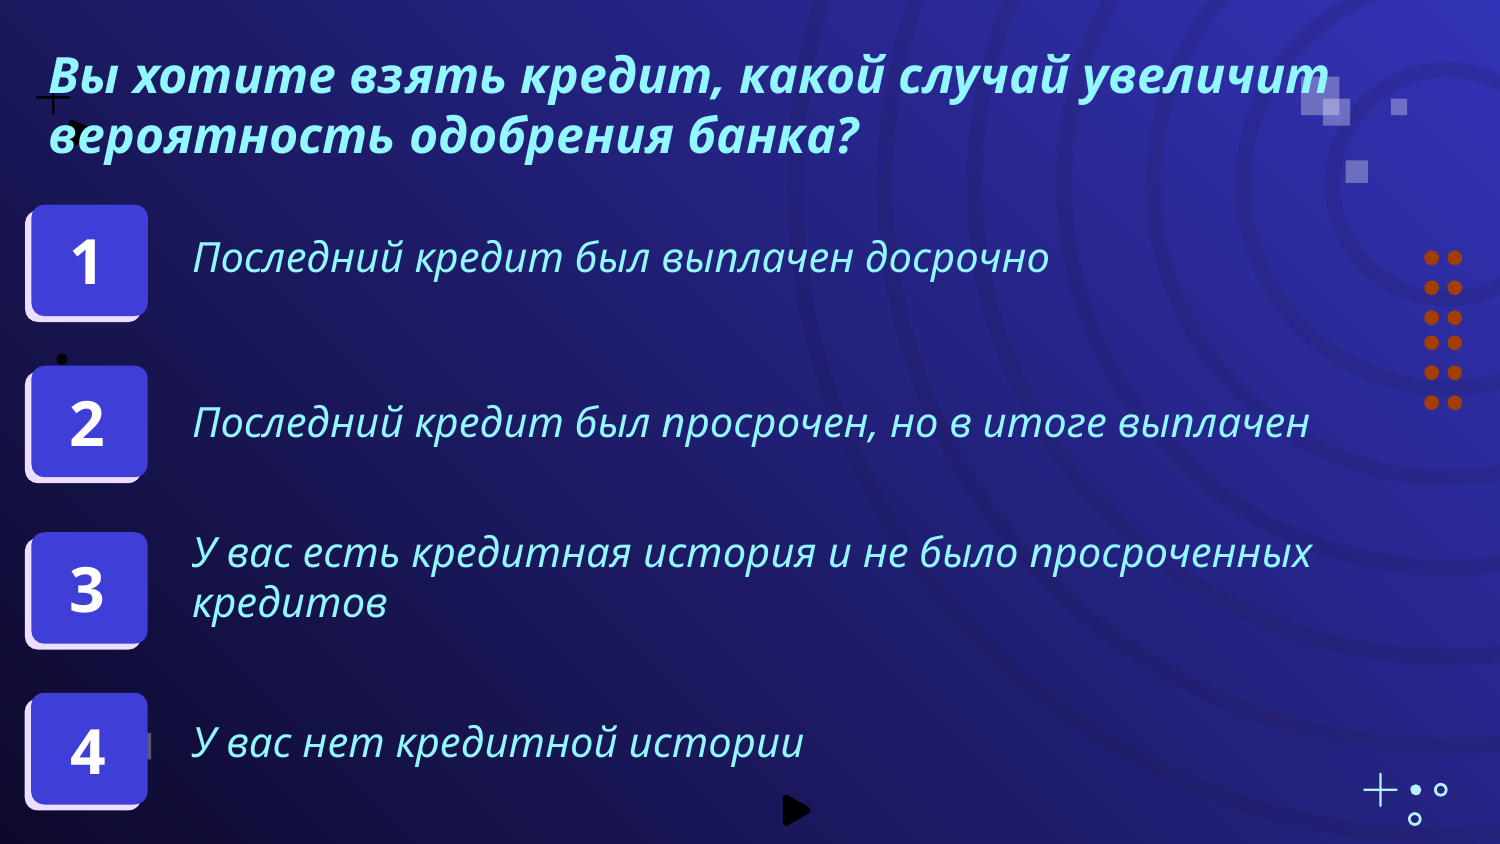

Вы хотите взять кредит, какой случай увеличит вероятность одобрения банка?
Последний кредит был выплачен досрочно
1
# Последний кредит был просрочен, но в итоге выплачен
2
У вас есть кредитная история и не было просроченных кредитов
3
4
У вас нет кредитной истории